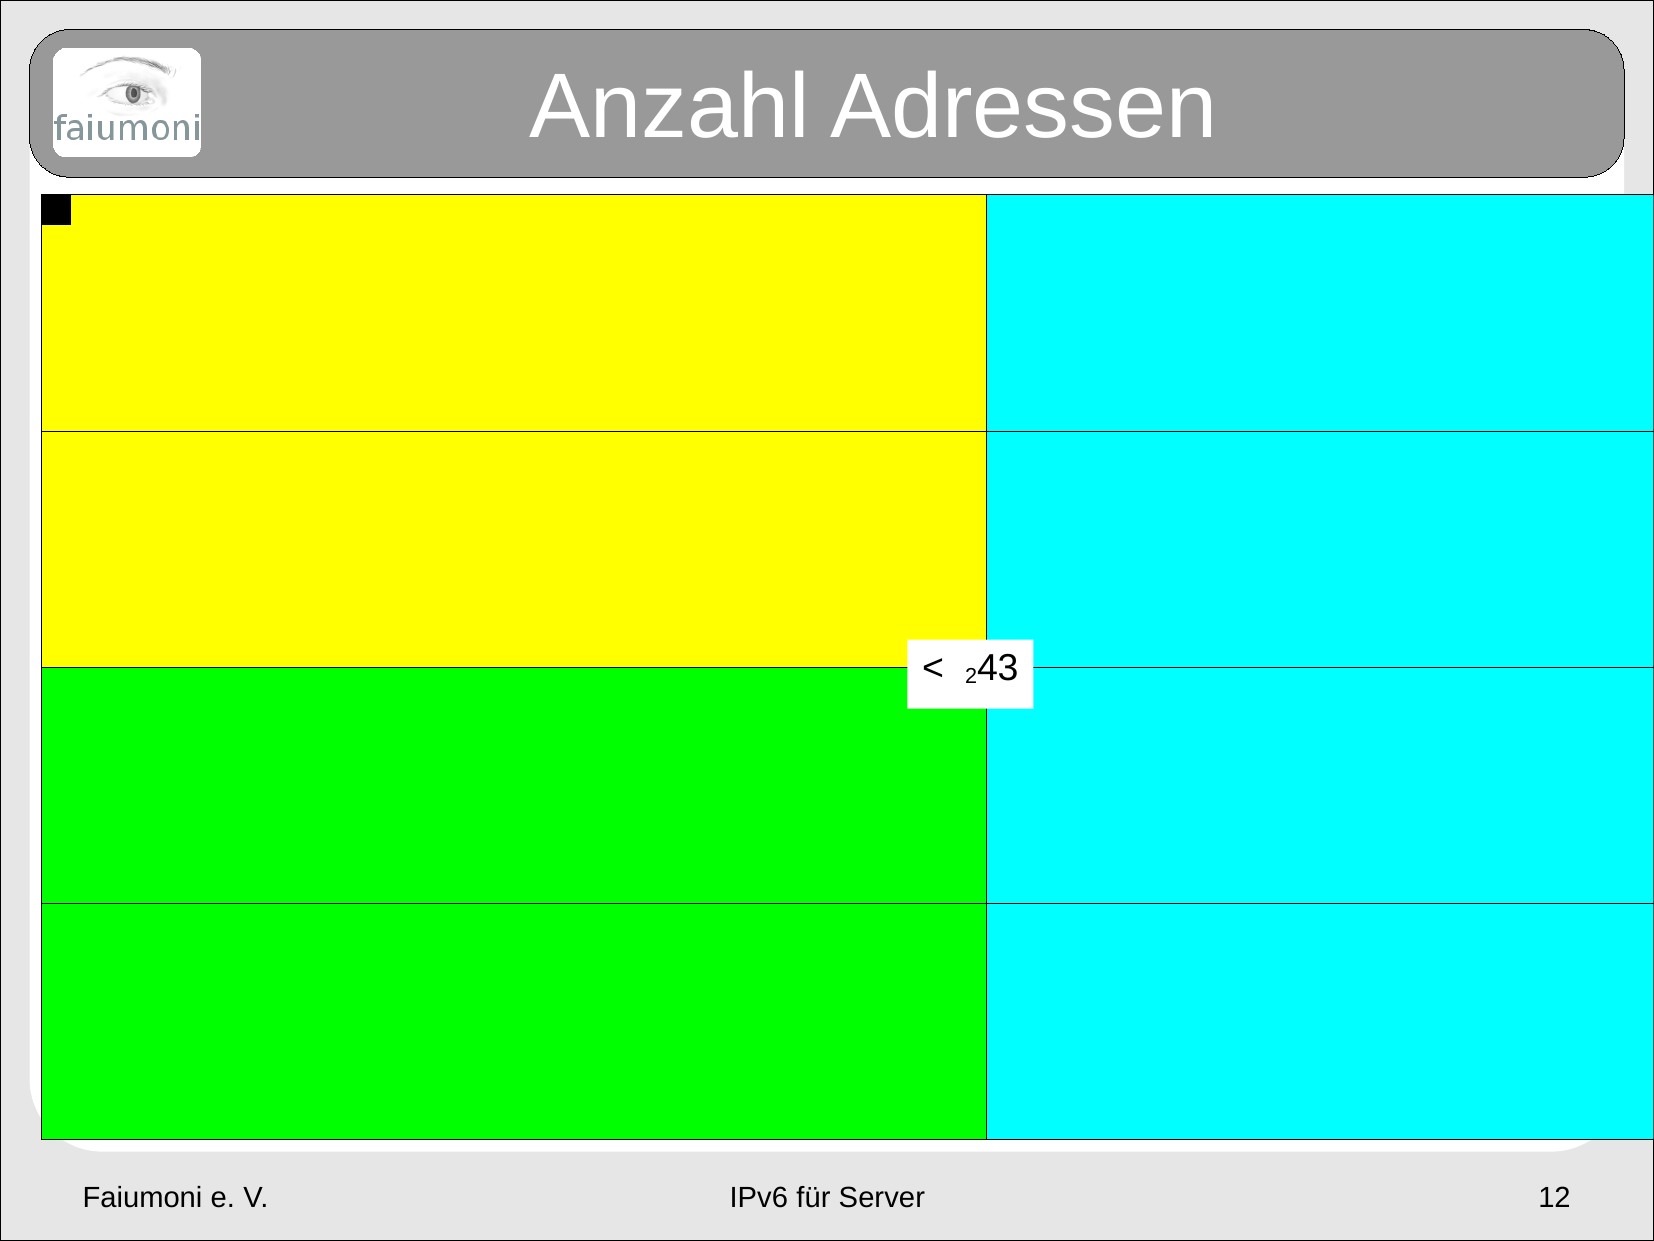

# Anzahl Adressen
< 243
Faiumoni e. V.
IPv6 für Server
12